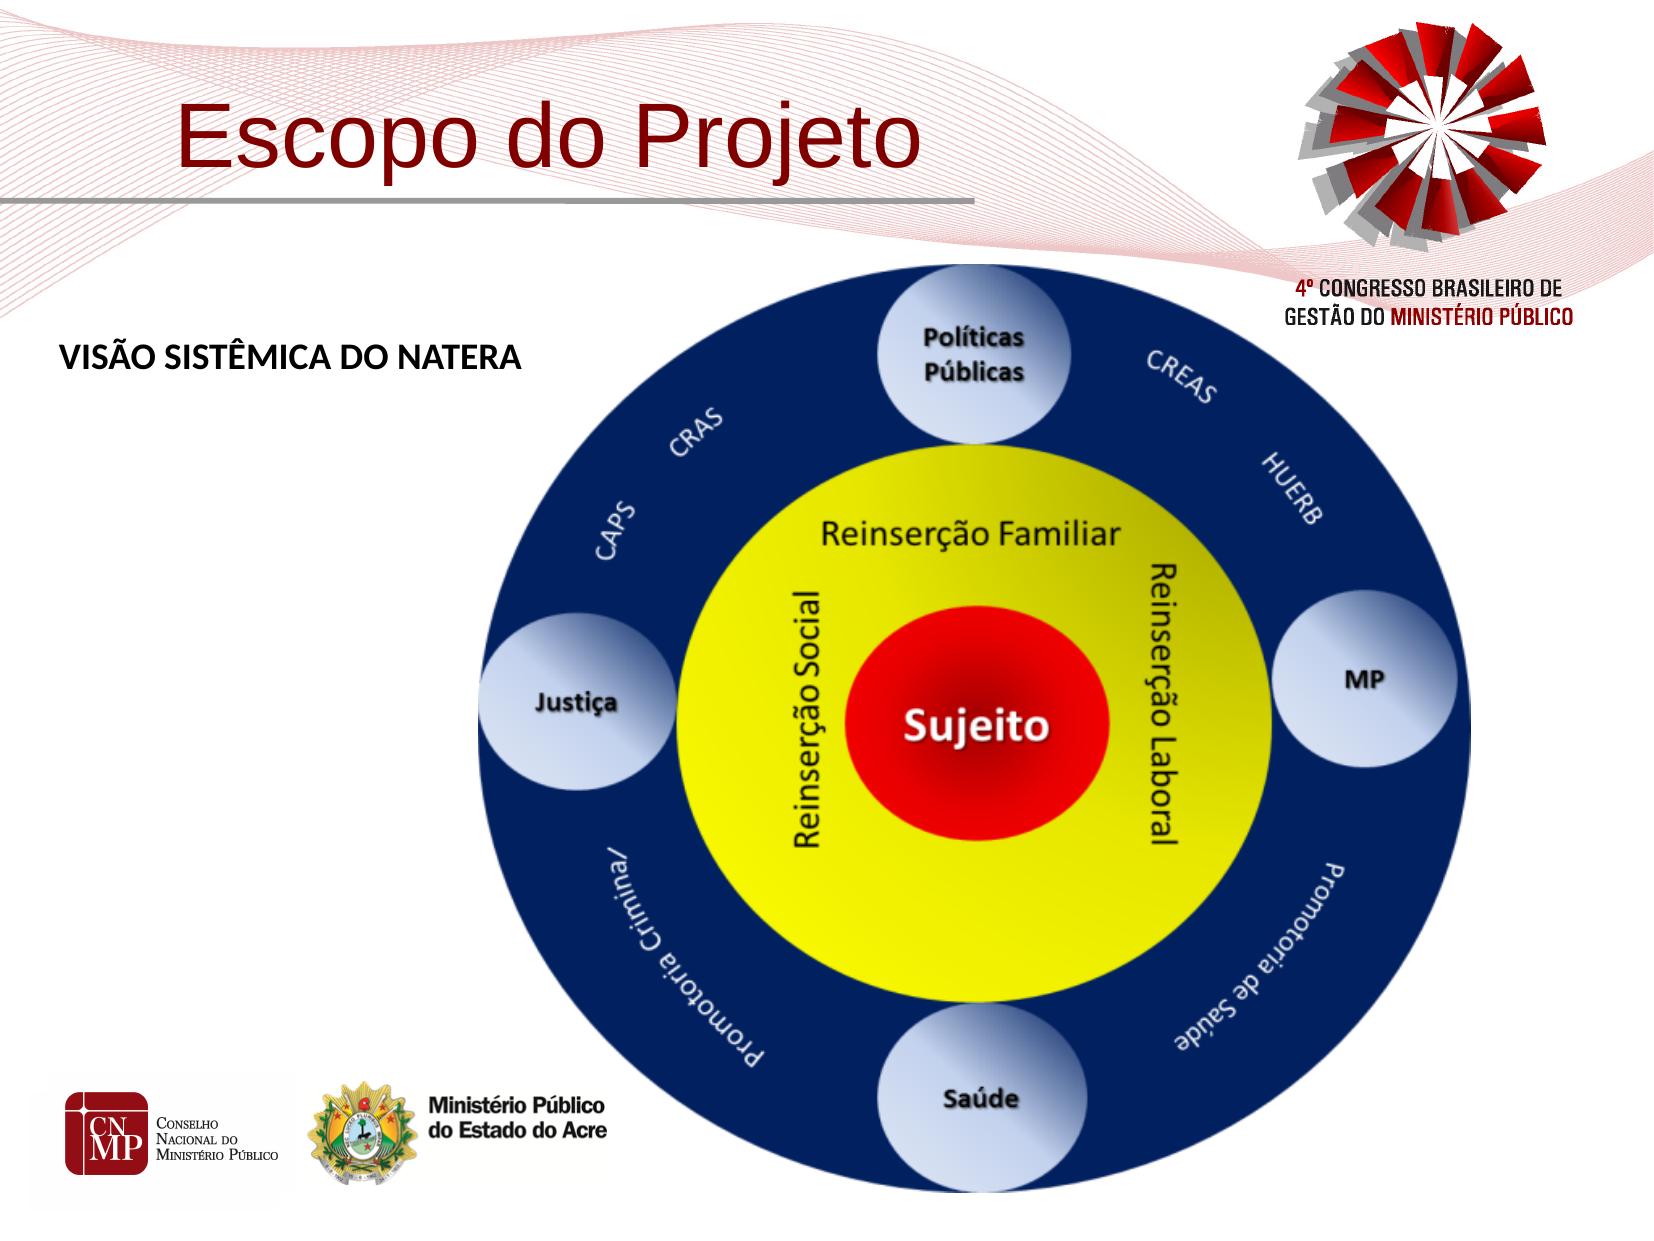

Escopo do Projeto
VISÃO SISTÊMICA DO NATERA